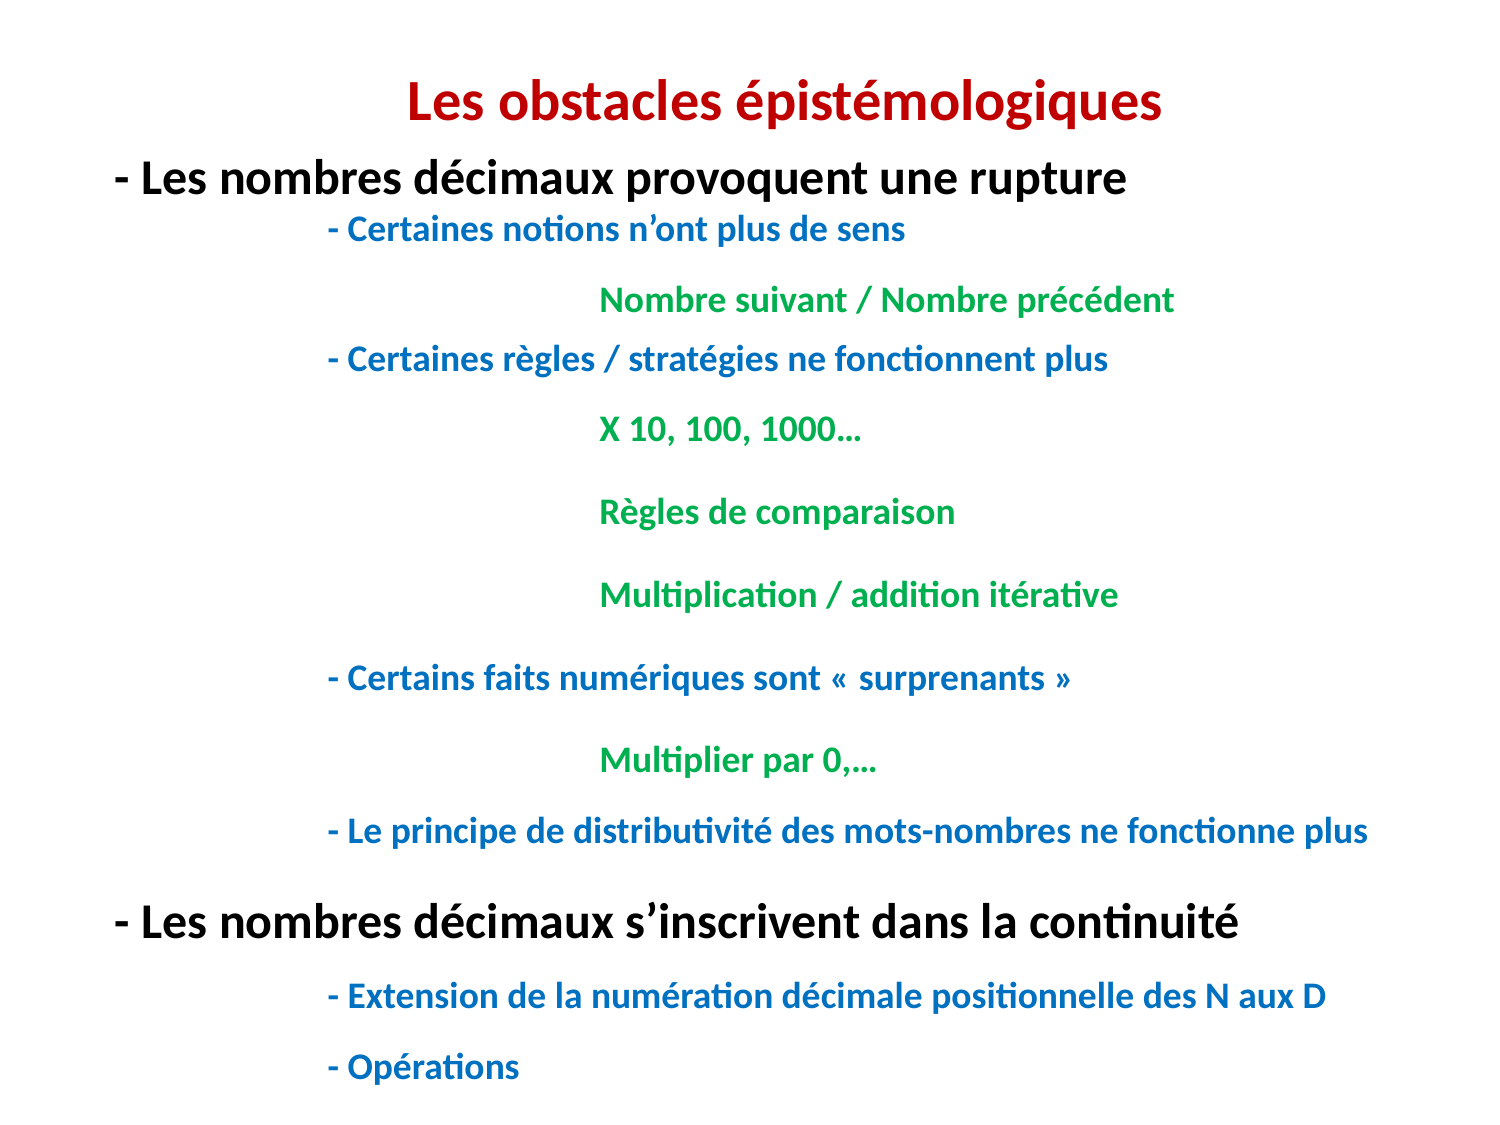

Les obstacles épistémologiques
- Les nombres décimaux provoquent une rupture
- Certaines notions n’ont plus de sens
Nombre suivant / Nombre précédent
- Certaines règles / stratégies ne fonctionnent plus
X 10, 100, 1000…
Règles de comparaison
Multiplication / addition itérative
- Certains faits numériques sont « surprenants »
Multiplier par 0,…
- Le principe de distributivité des mots-nombres ne fonctionne plus
- Les nombres décimaux s’inscrivent dans la continuité
- Extension de la numération décimale positionnelle des N aux D
- Opérations